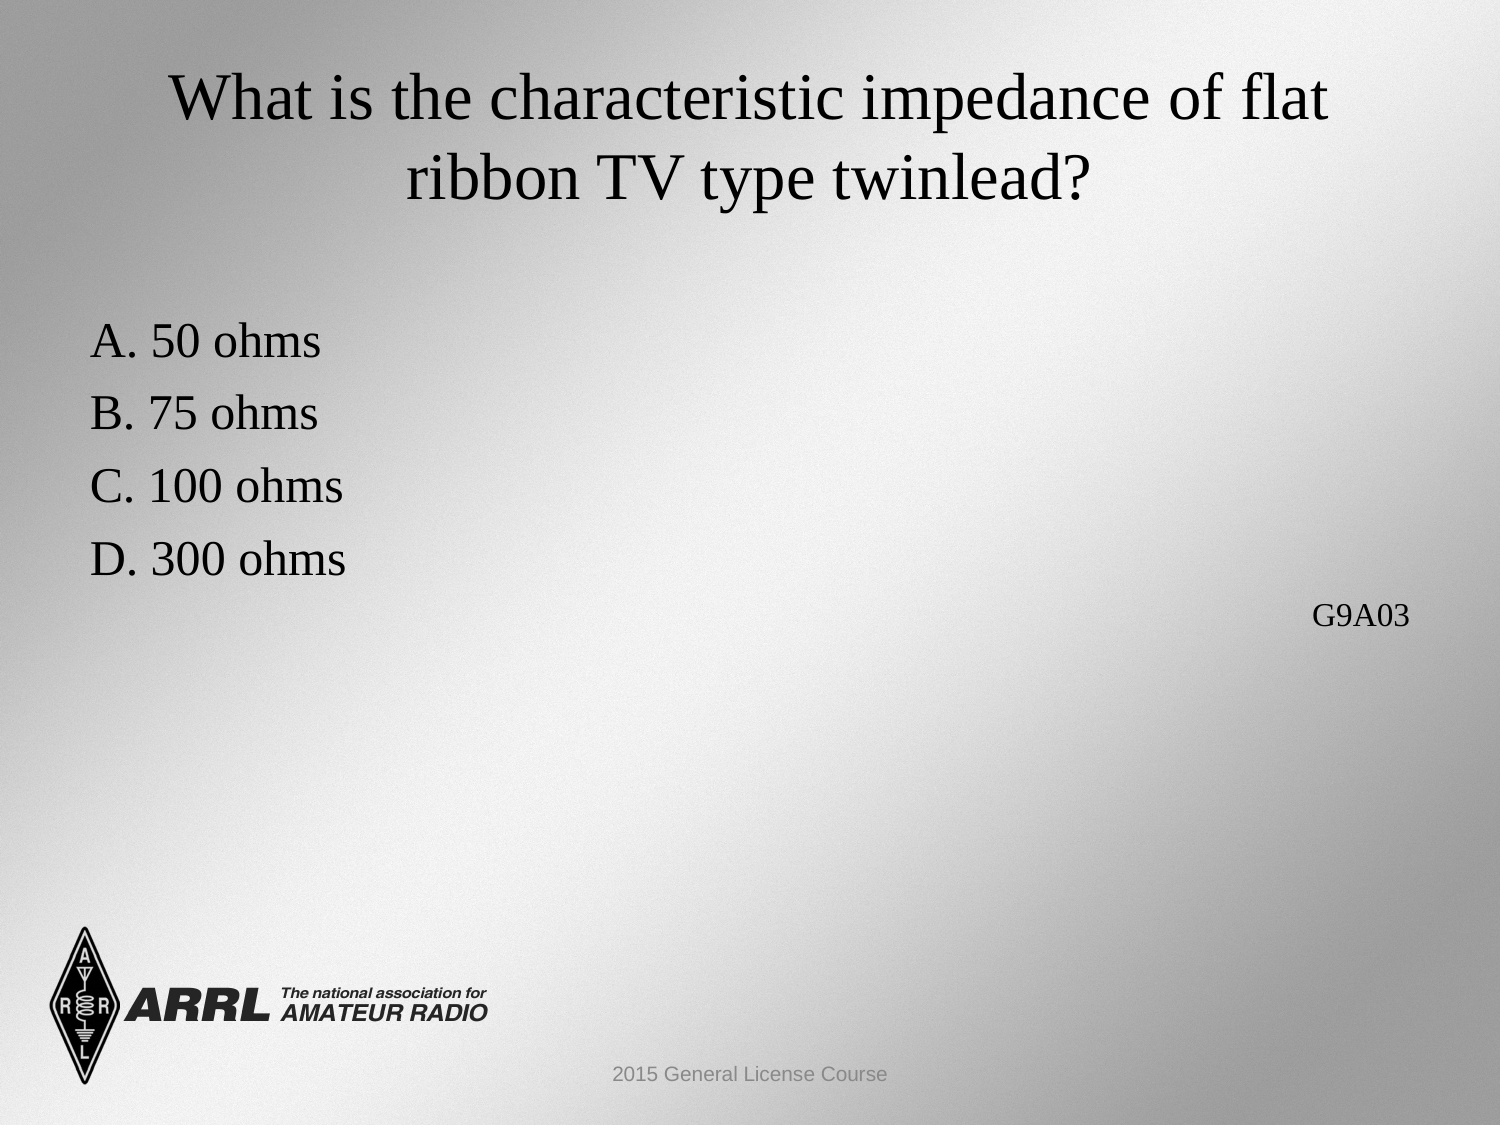

# What is the characteristic impedance of flat ribbon TV type twinlead?
A. 50 ohms
B. 75 ohms
C. 100 ohms
D. 300 ohms
 G9A03
2015 General License Course